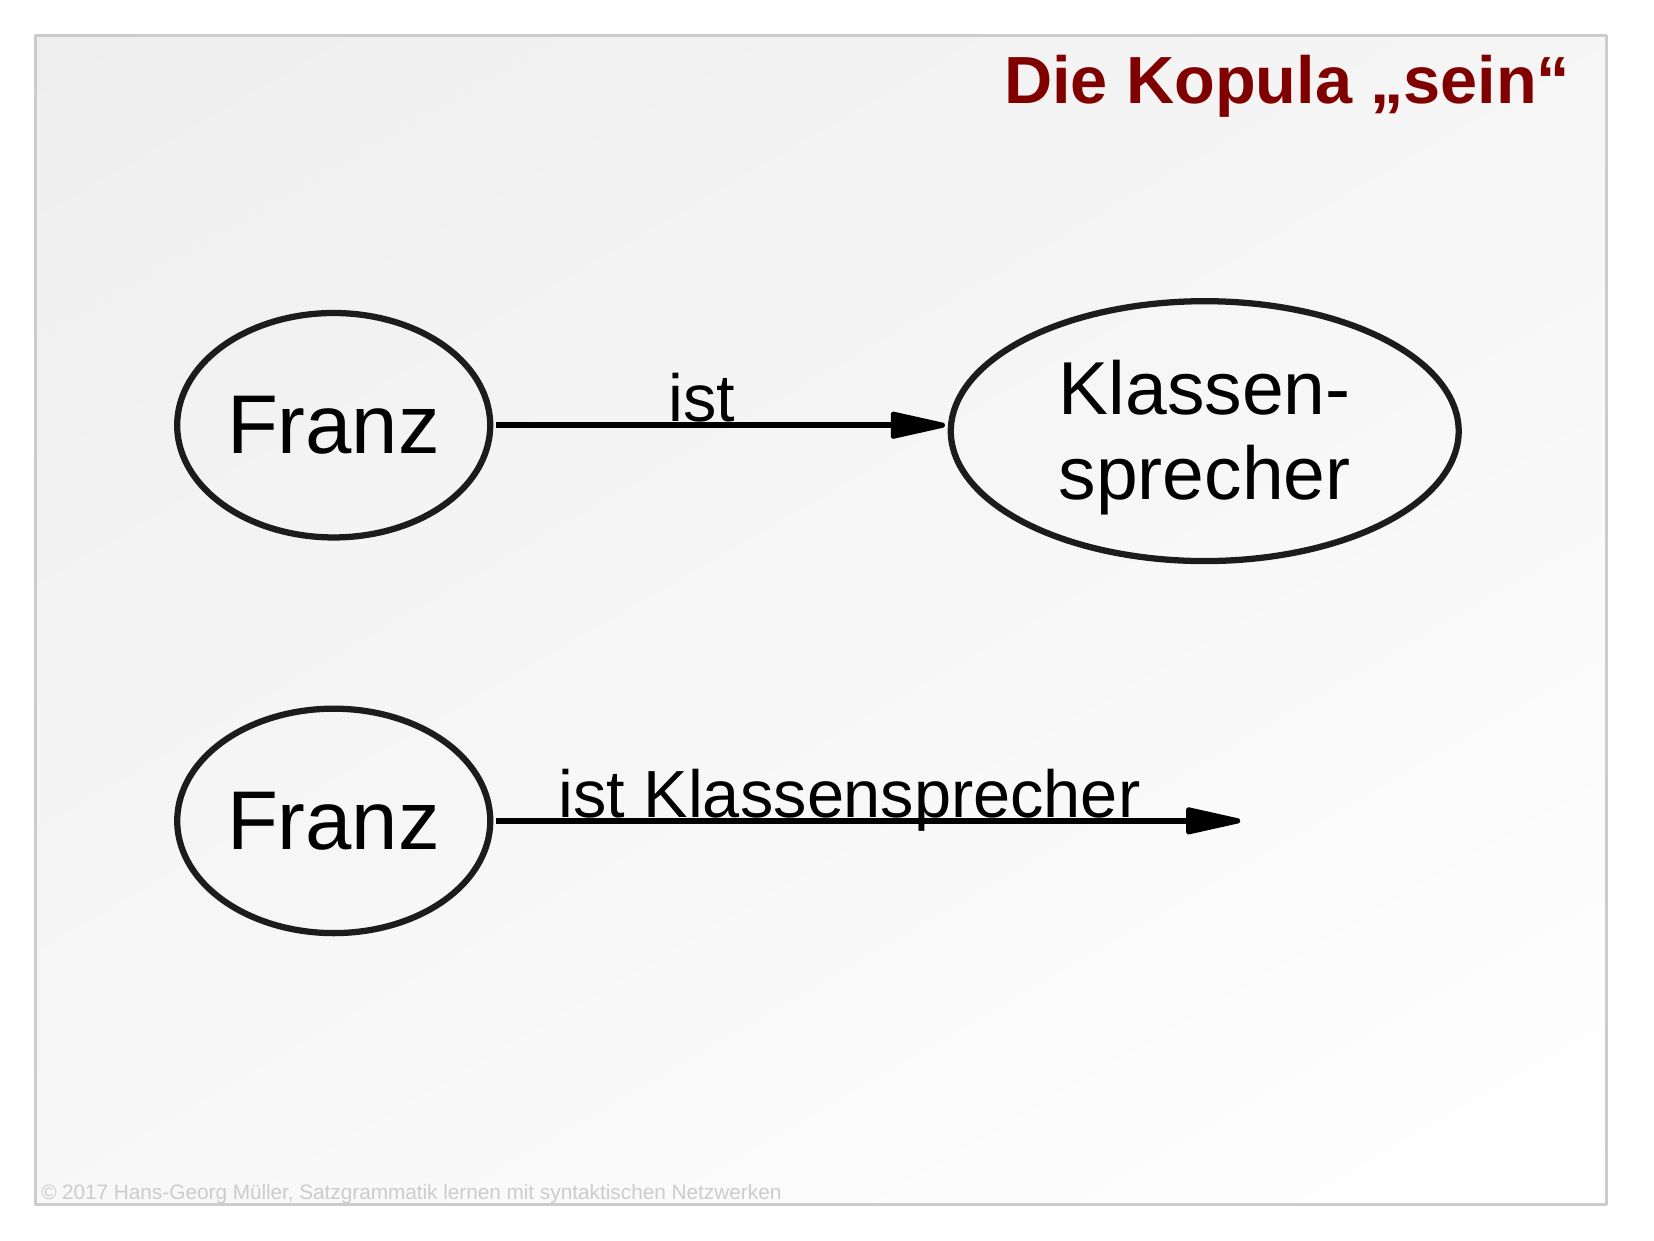

# Die Kopula „sein“
Klassen-
sprecher
Franz
ist
Franz
ist Klassensprecher